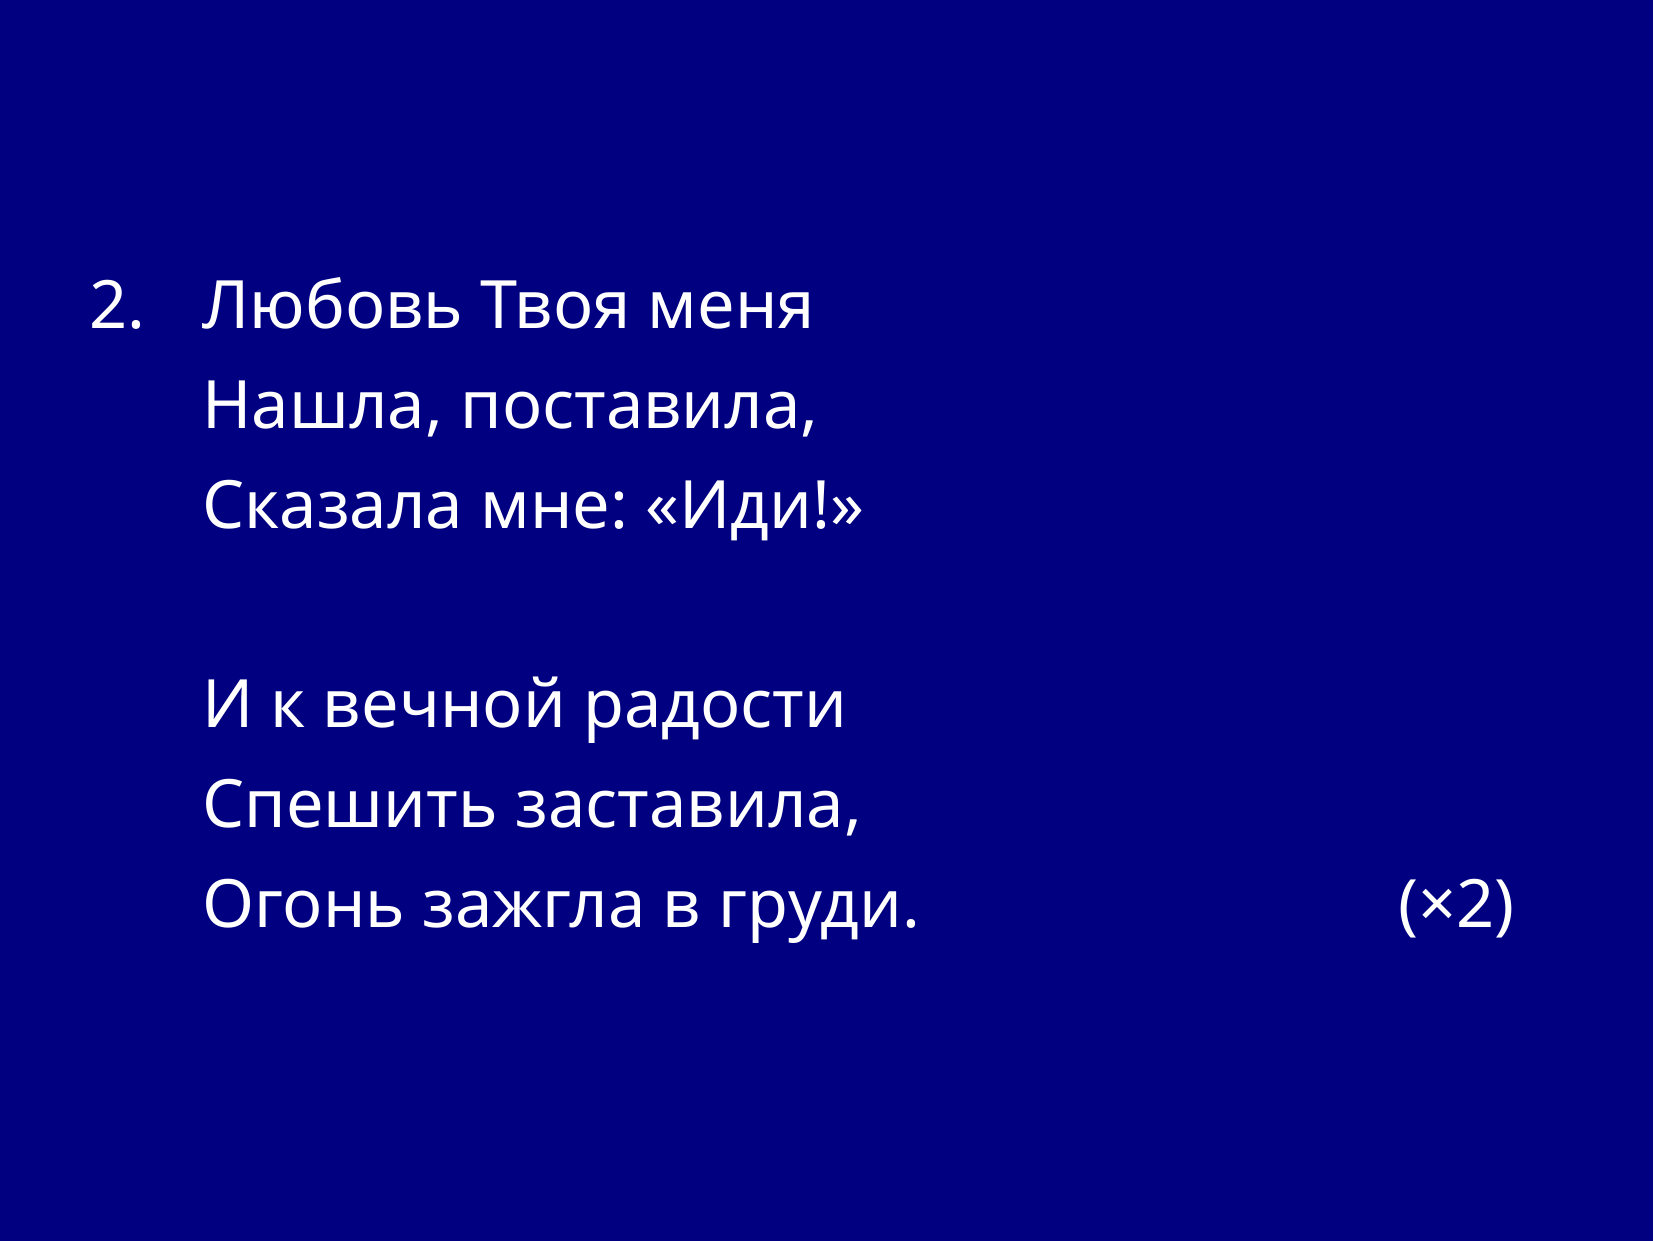

2.	Любовь Твоя меня
	Нашла, поставила,
	Сказала мне: «Иди!»
	И к вечной радости
	Спешить заставила,
	Огонь зажгла в груди.	(×2)